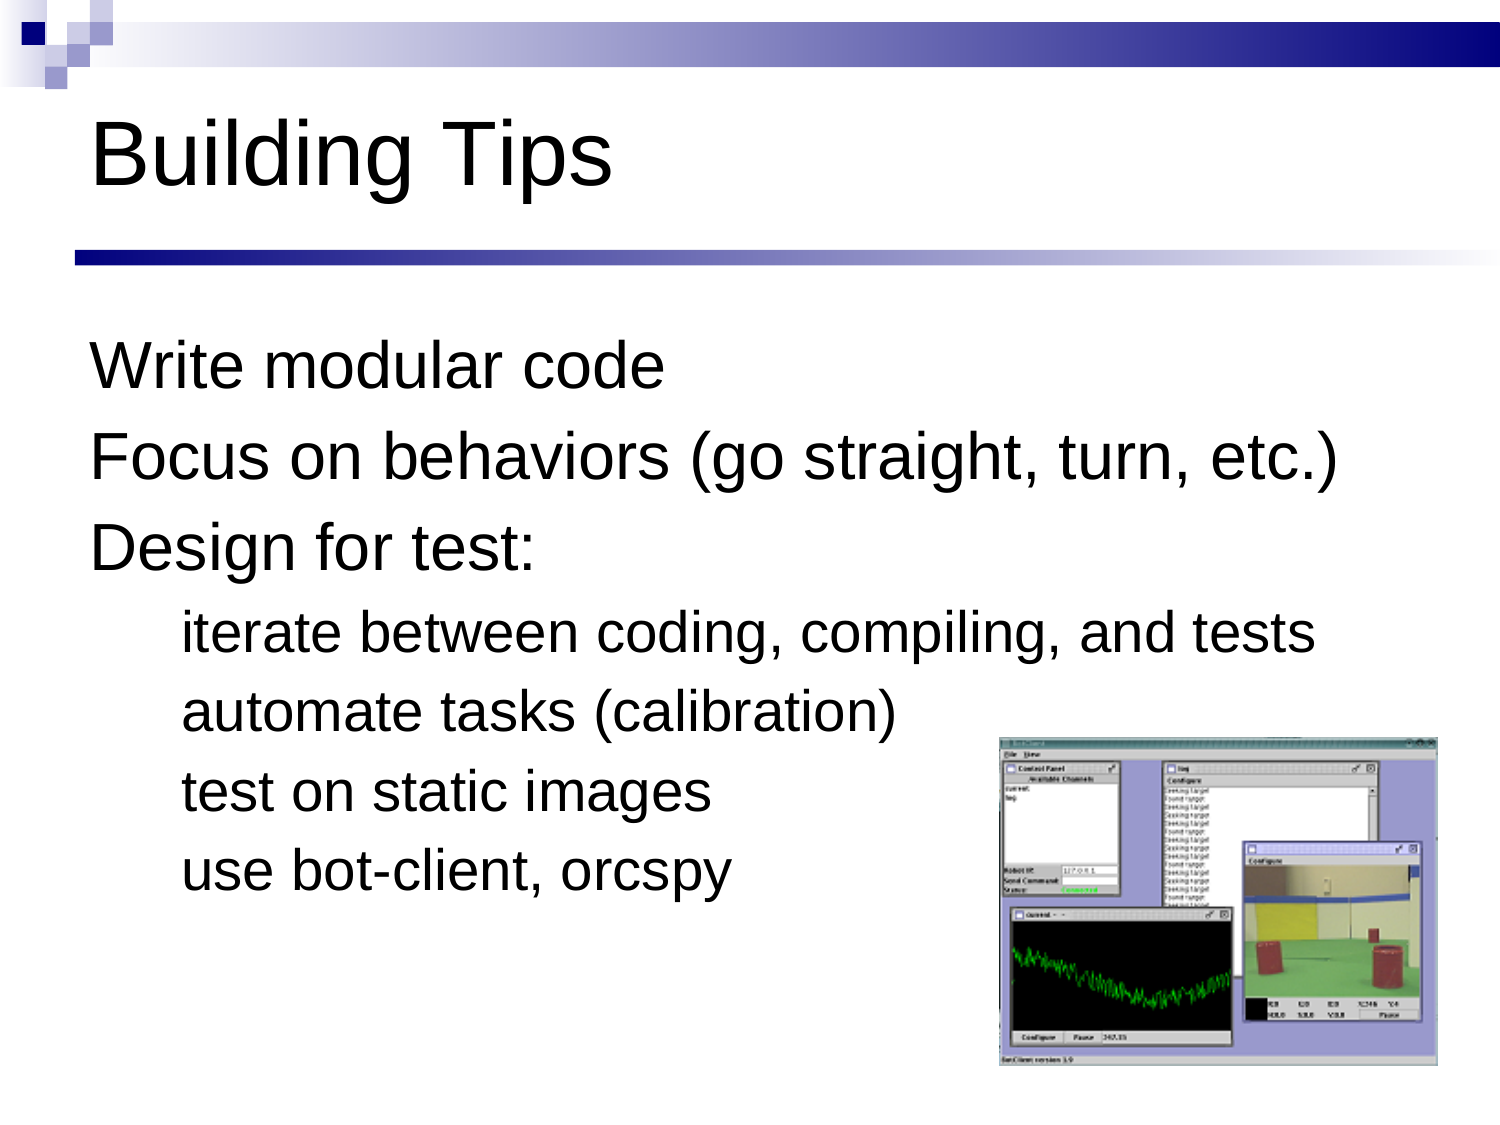

# Building Tips
Write modular code
Focus on behaviors (go straight, turn, etc.)
Design for test:
 iterate between coding, compiling, and tests
 automate tasks (calibration)
 test on static images
 use bot-client, orcspy